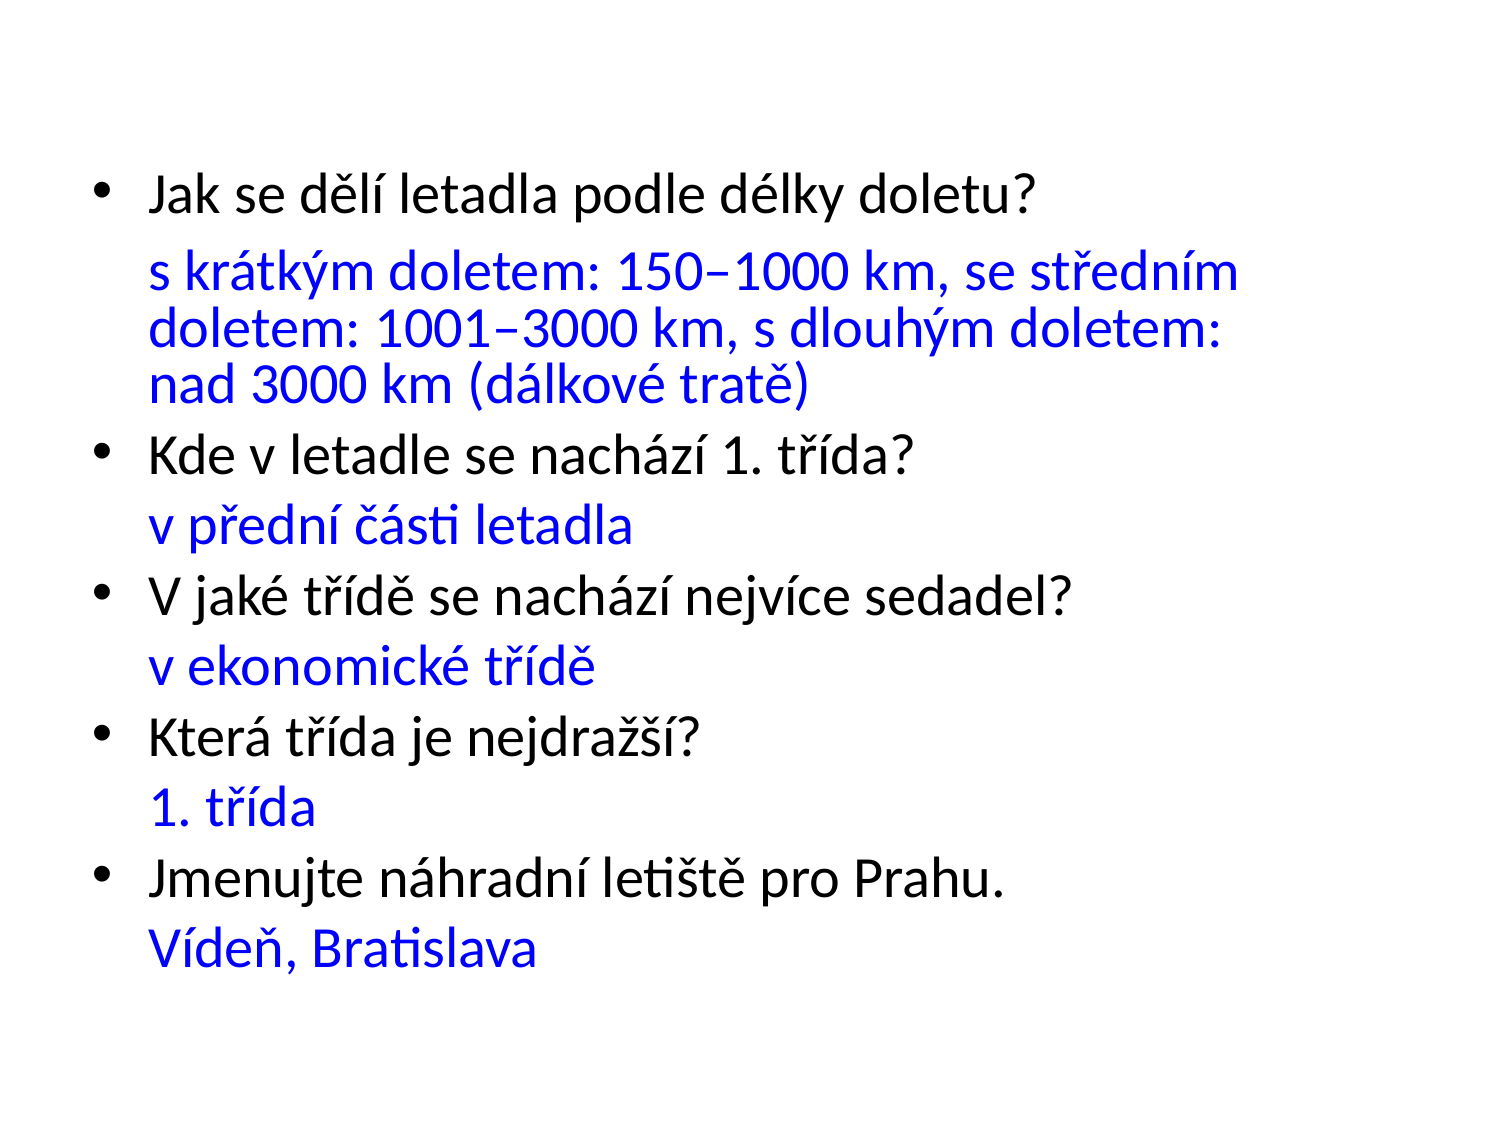

# Jak se dělí letadla podle délky doletu?
	s krátkým doletem: 150–1000 km, se středním doletem: 1001–3000 km, s dlouhým doletem:
nad 3000 km (dálkové tratě)
Kde v letadle se nachází 1. třída?
	v přední části letadla
V jaké třídě se nachází nejvíce sedadel?
	v ekonomické třídě
Která třída je nejdražší?
	1. třída
Jmenujte náhradní letiště pro Prahu.
	Vídeň, Bratislava